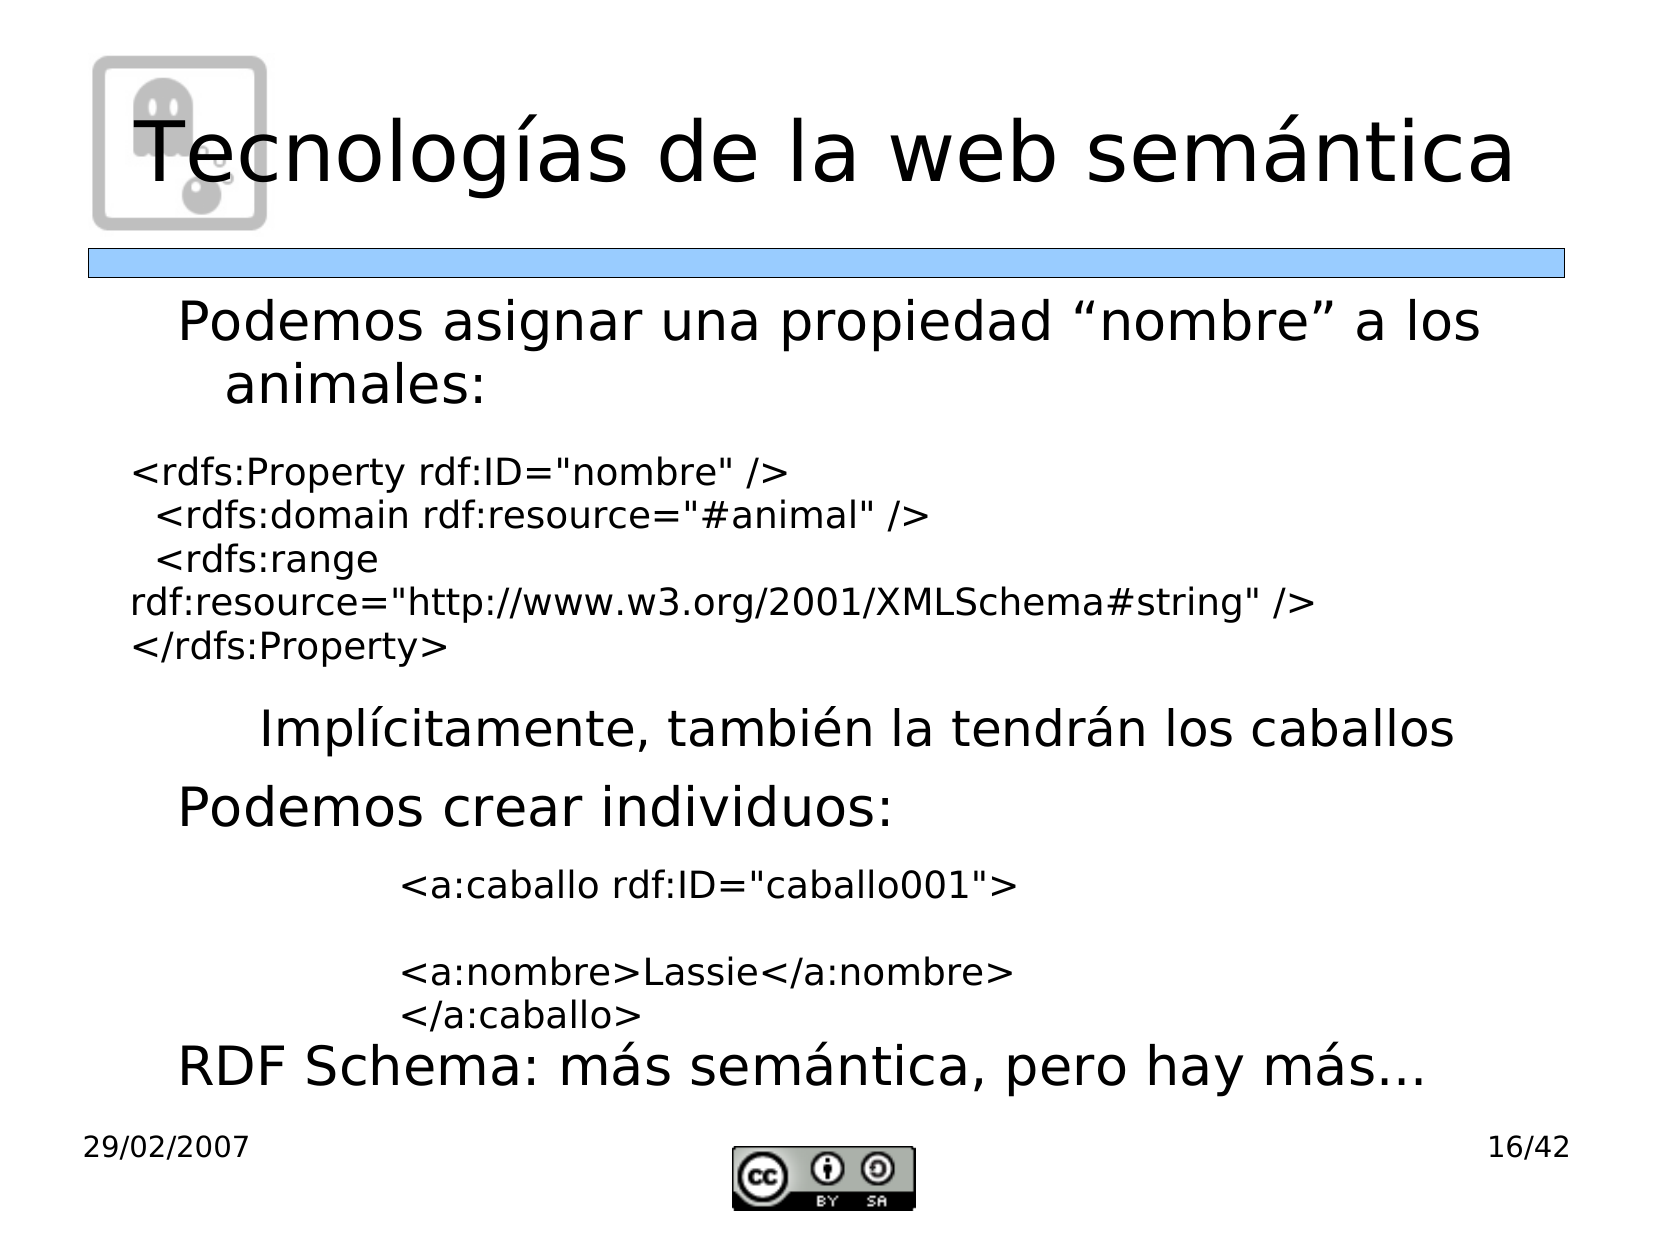

# Tecnologías de la web semántica
Podemos asignar una propiedad “nombre” a los animales:
Implícitamente, también la tendrán los caballos
Podemos crear individuos:
RDF Schema: más semántica, pero hay más...
<rdfs:Property rdf:ID="nombre" />
 <rdfs:domain rdf:resource="#animal" />
 <rdfs:range rdf:resource="http://www.w3.org/2001/XMLSchema#string" />
</rdfs:Property>
<a:caballo rdf:ID="caballo001">
 <a:nombre>Lassie</a:nombre>
</a:caballo>